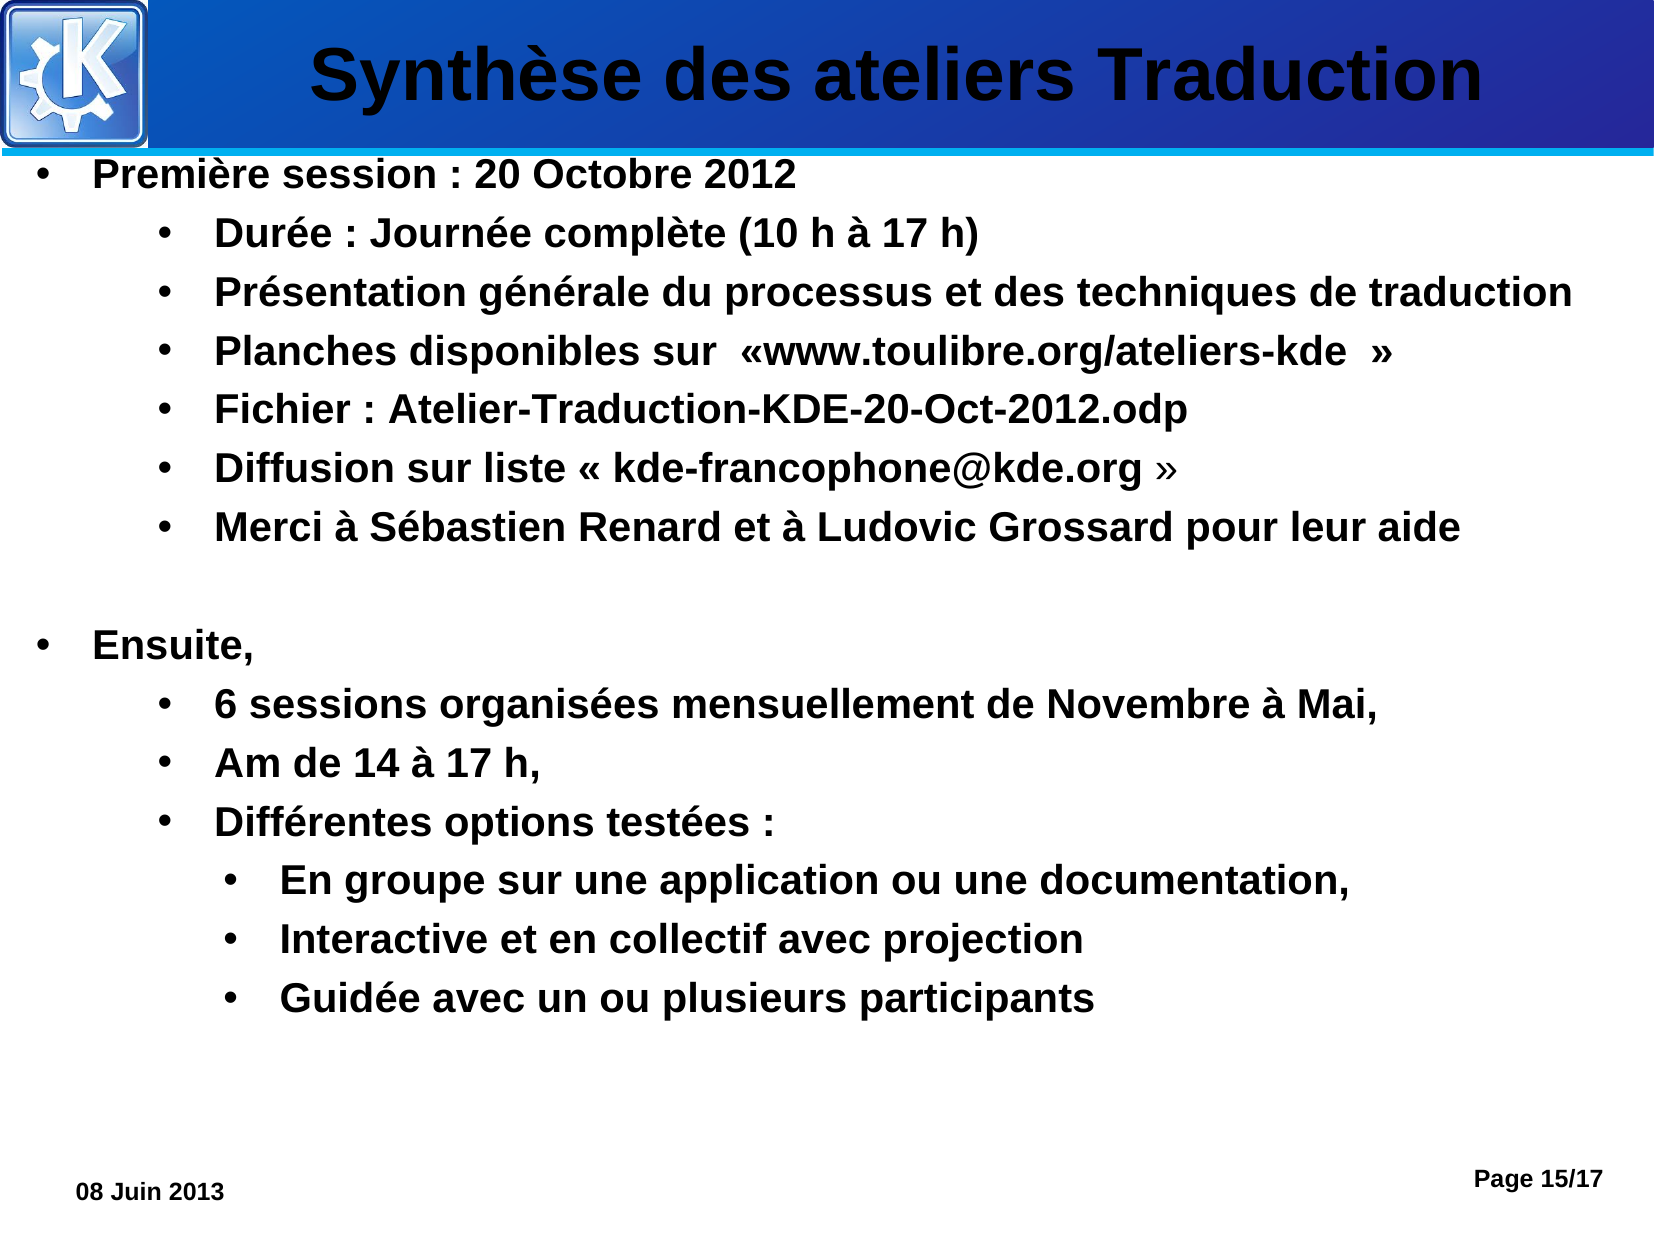

Synthèse des ateliers Traduction
Première session : 20 Octobre 2012
Durée : Journée complète (10 h à 17 h)
Présentation générale du processus et des techniques de traduction
Planches disponibles sur «www.toulibre.org/ateliers-kde  »
Fichier : Atelier-Traduction-KDE-20-Oct-2012.odp
Diffusion sur liste « kde-francophone@kde.org »
Merci à Sébastien Renard et à Ludovic Grossard pour leur aide
Ensuite,
6 sessions organisées mensuellement de Novembre à Mai,
Am de 14 à 17 h,
Différentes options testées :
En groupe sur une application ou une documentation,
Interactive et en collectif avec projection
Guidée avec un ou plusieurs participants